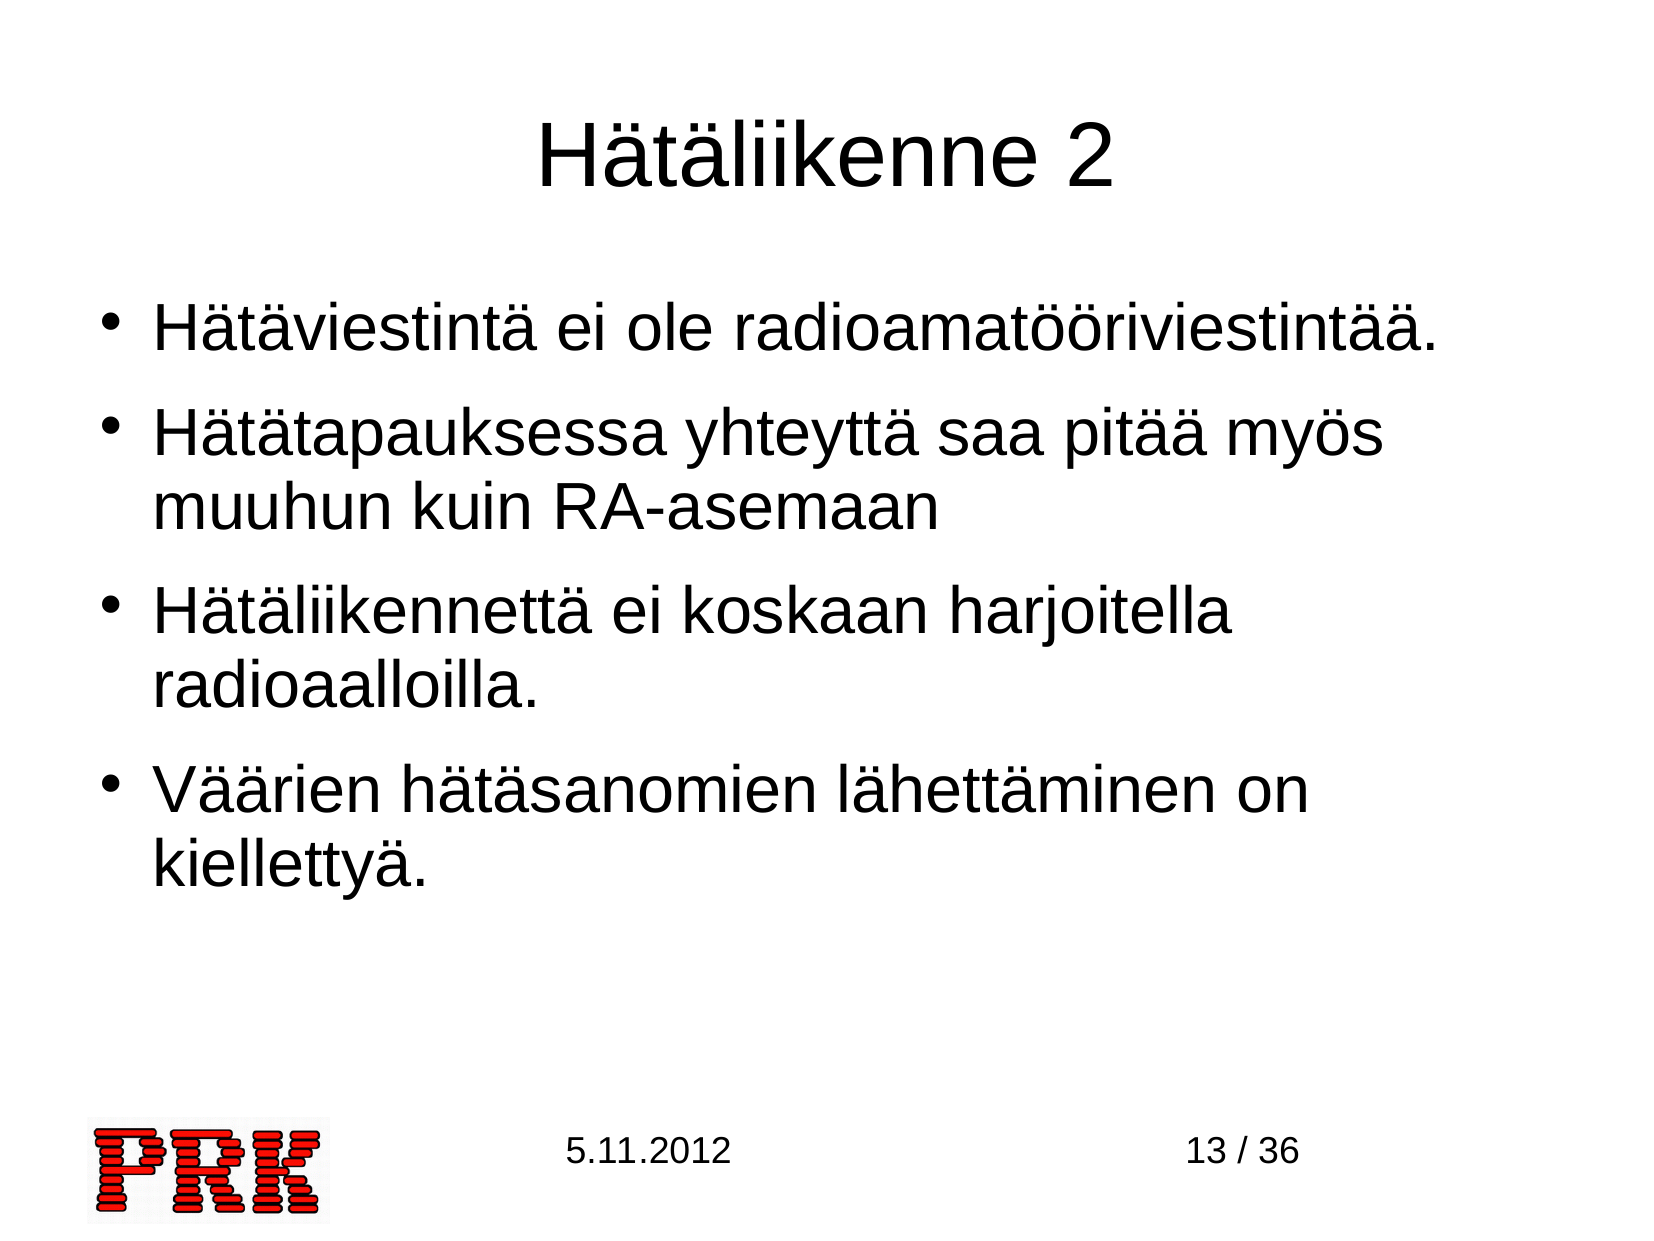

# Hätäliikenne 2
Hätäviestintä ei ole radioamatööriviestintää.
Hätätapauksessa yhteyttä saa pitää myös muuhun kuin RA-asemaan
Hätäliikennettä ei koskaan harjoitella radioaalloilla.
Väärien hätäsanomien lähettäminen on kiellettyä.
13